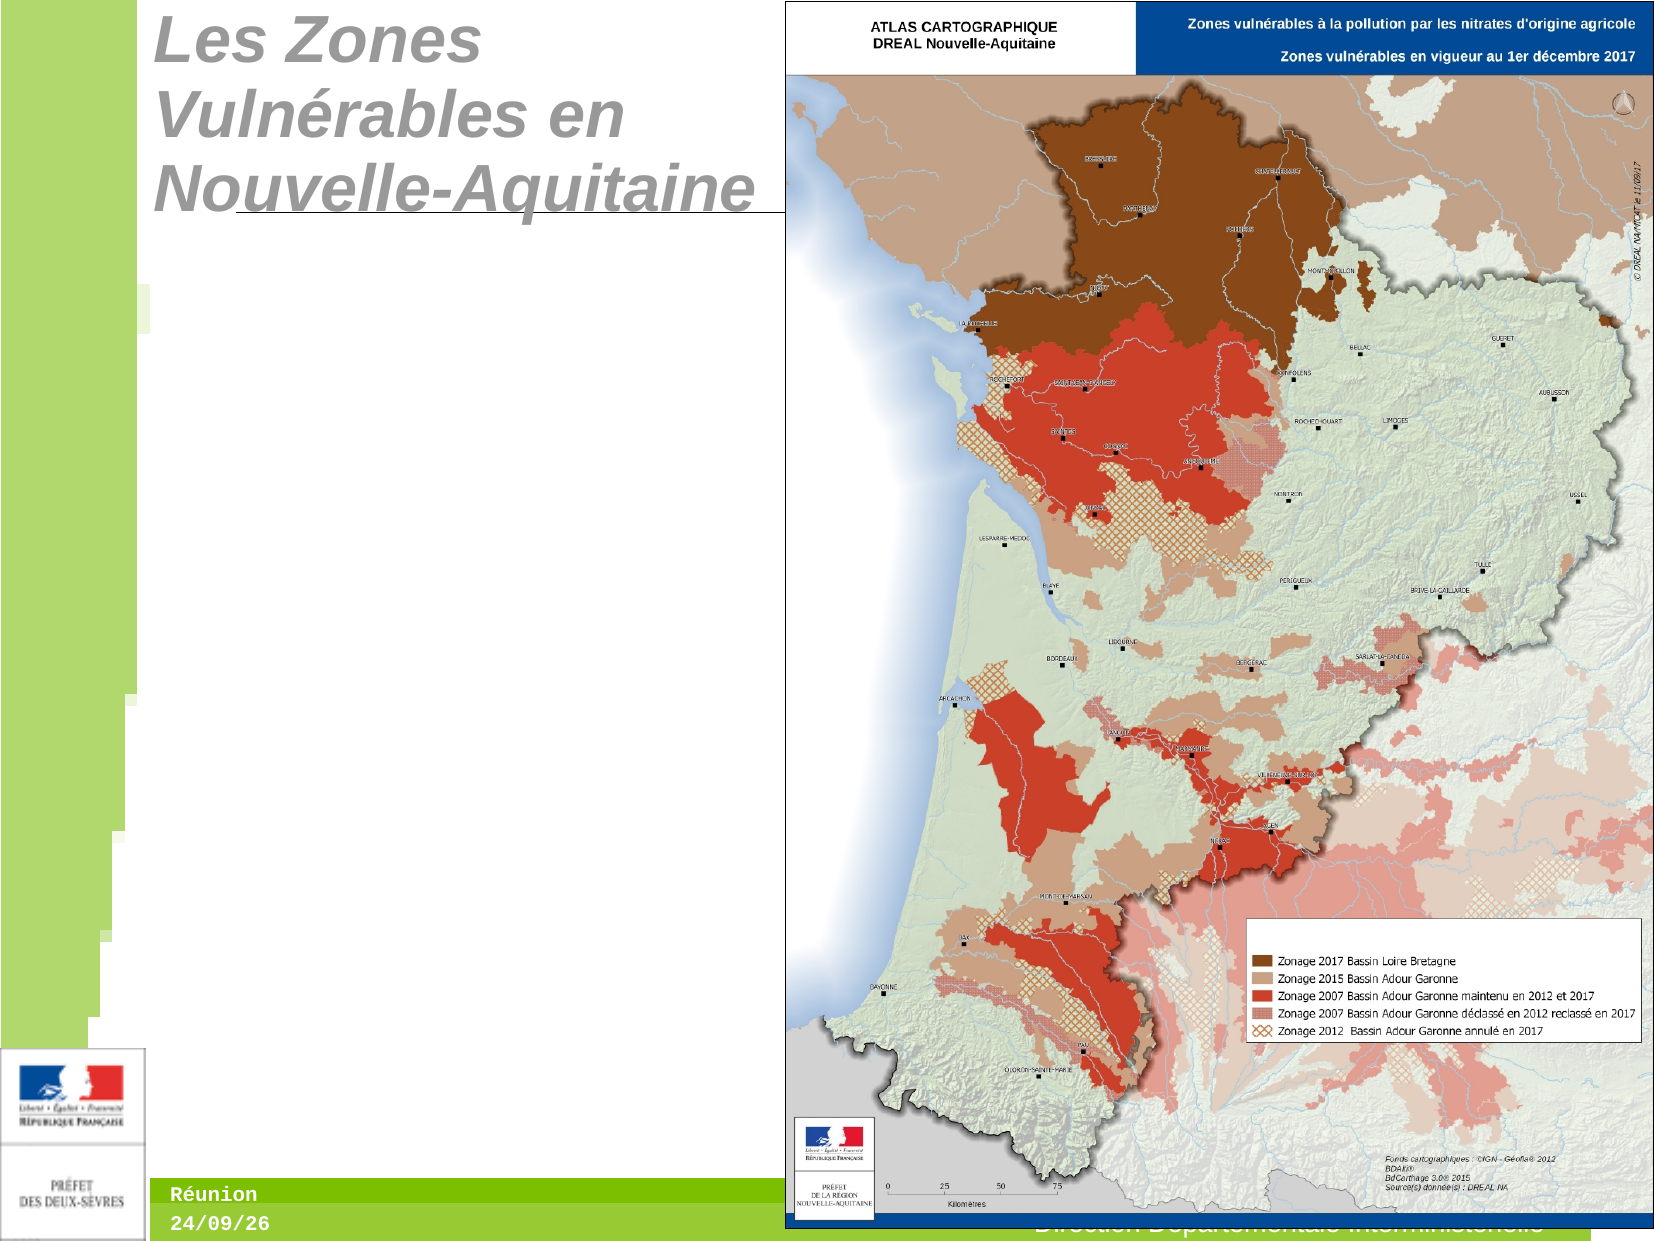

# Les Zones Vulnérables en Nouvelle-Aquitaine
Réunion